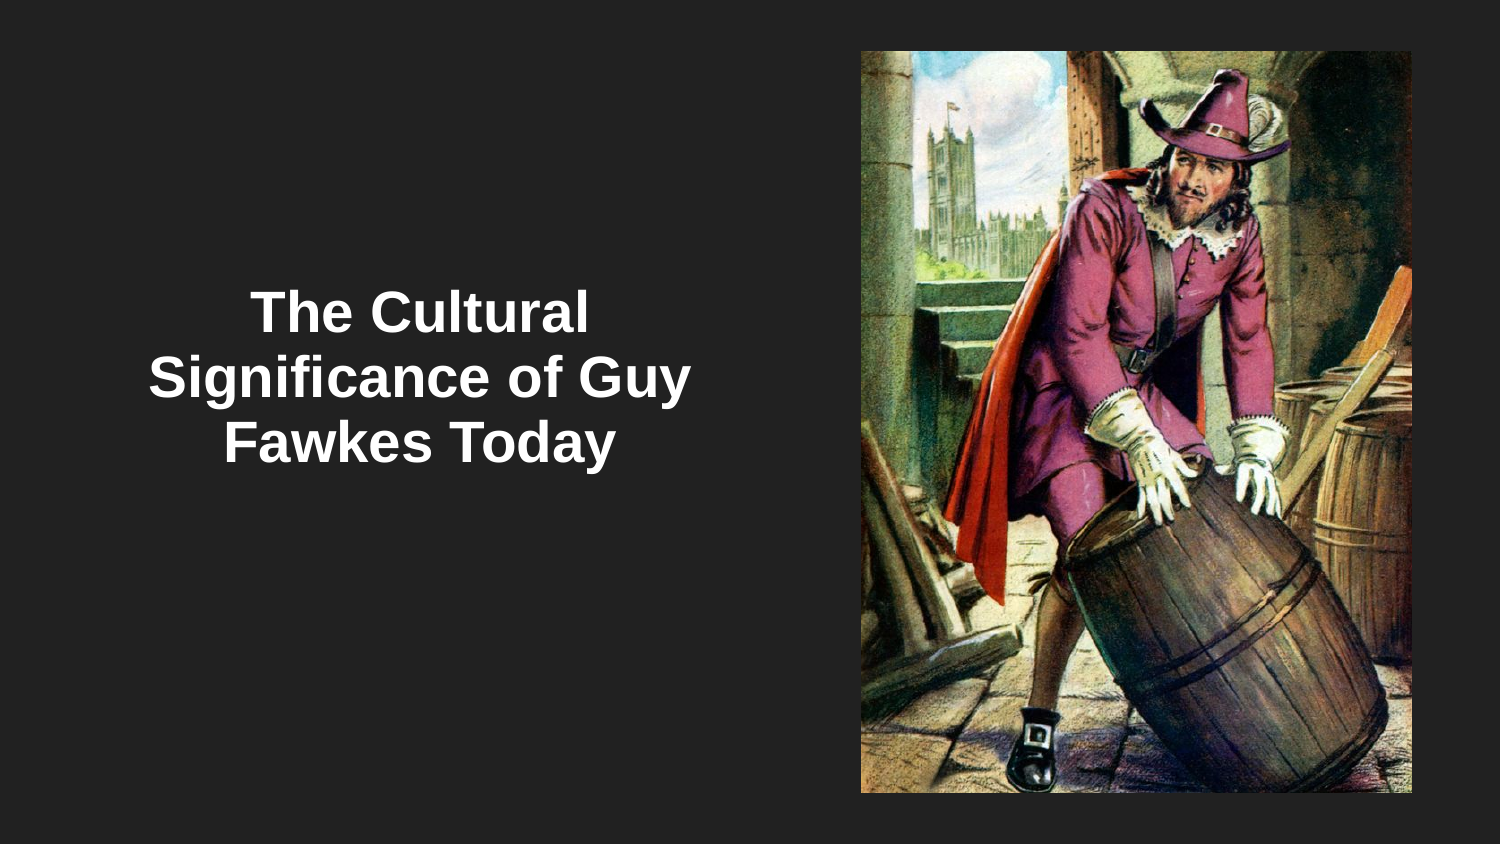

# The Cultural Significance of Guy Fawkes Today